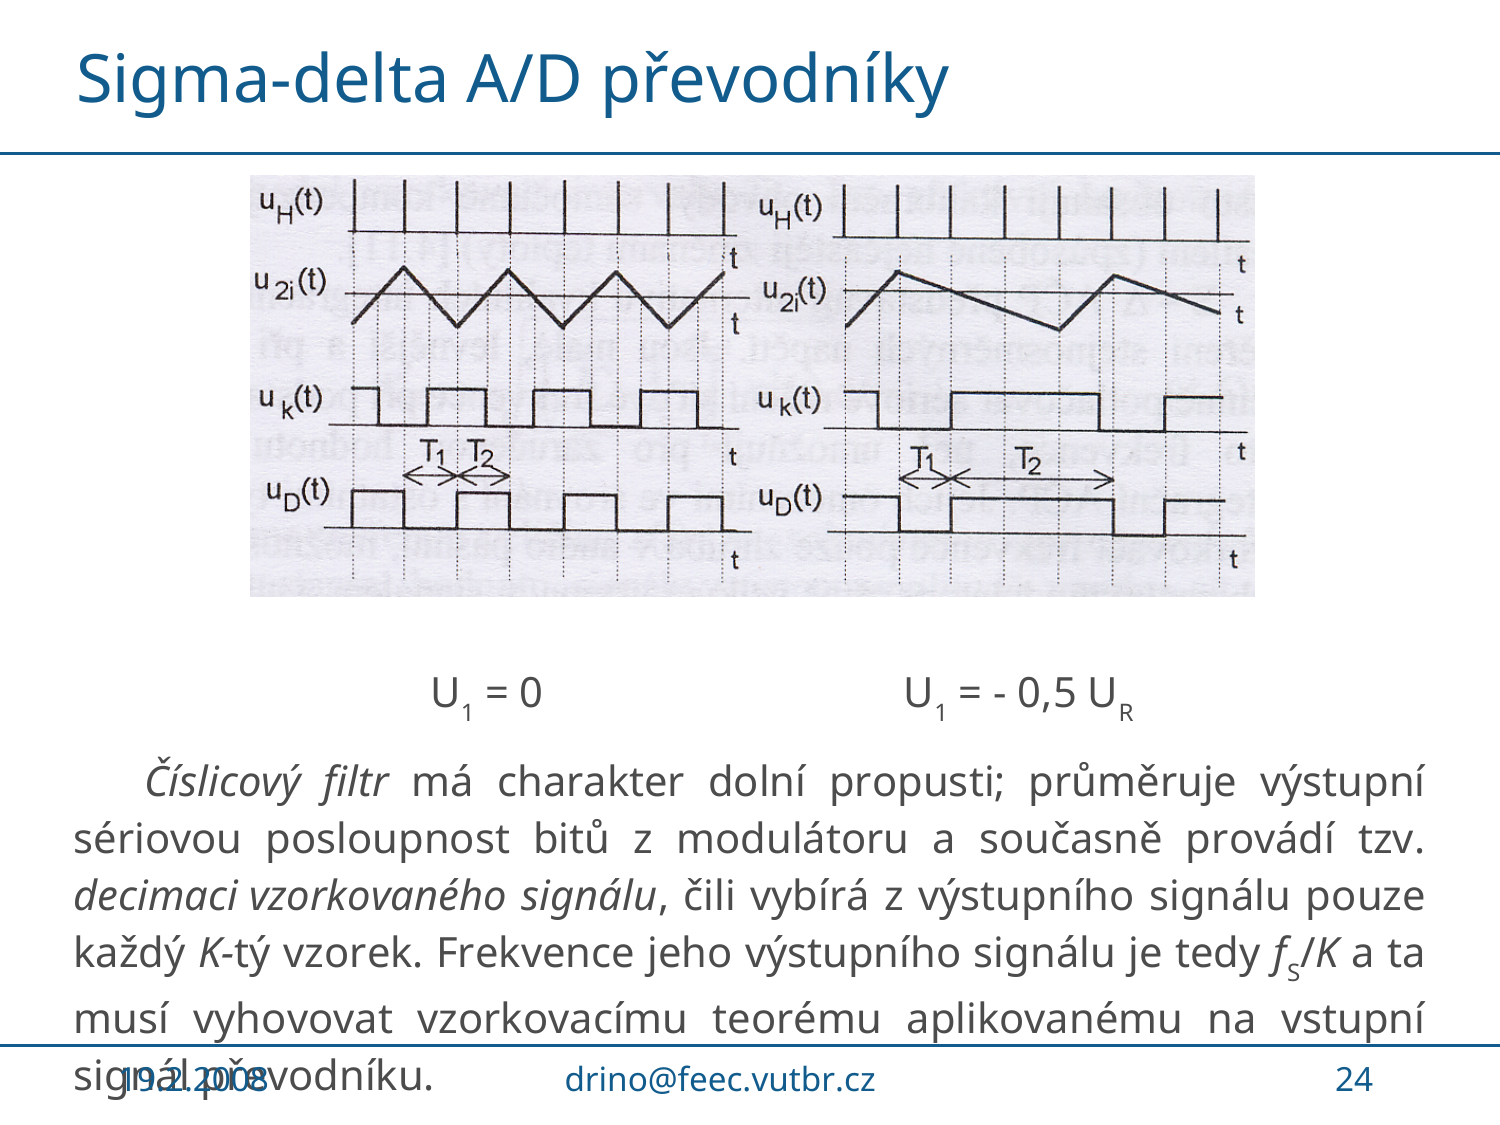

# Sigma-delta A/D převodníky
	U1 = 0	U1 = - 0,5 UR
Číslicový filtr má charakter dolní propusti; průměruje výstupní sériovou posloupnost bitů z modulátoru a současně provádí tzv. decimaci vzorkovaného signálu, čili vybírá z výstupního signálu pouze každý K-tý vzorek. Frekvence jeho výstupního signálu je tedy fS/K a ta musí vyhovovat vzorkovacímu teorému aplikovanému na vstupní signál převodníku.
19.2.2008
drino@feec.vutbr.cz